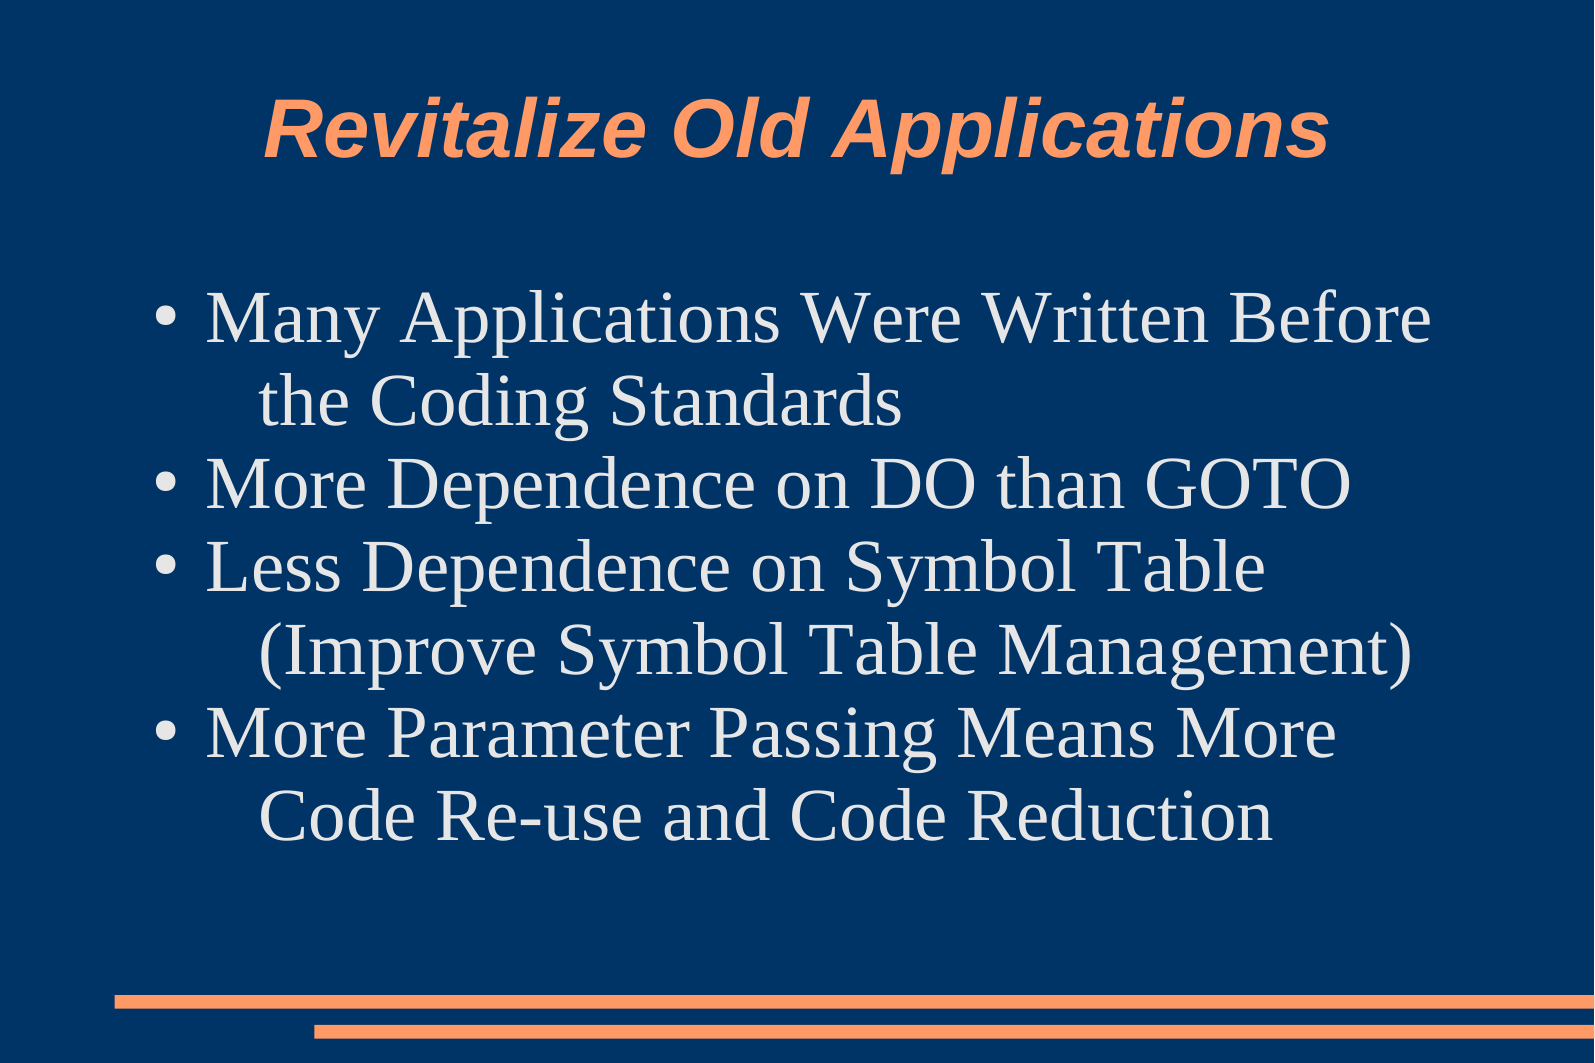

# Revitalize Old Applications
Many Applications Were Written Before the Coding Standards
More Dependence on DO than GOTO
Less Dependence on Symbol Table (Improve Symbol Table Management)
More Parameter Passing Means More Code Re-use and Code Reduction